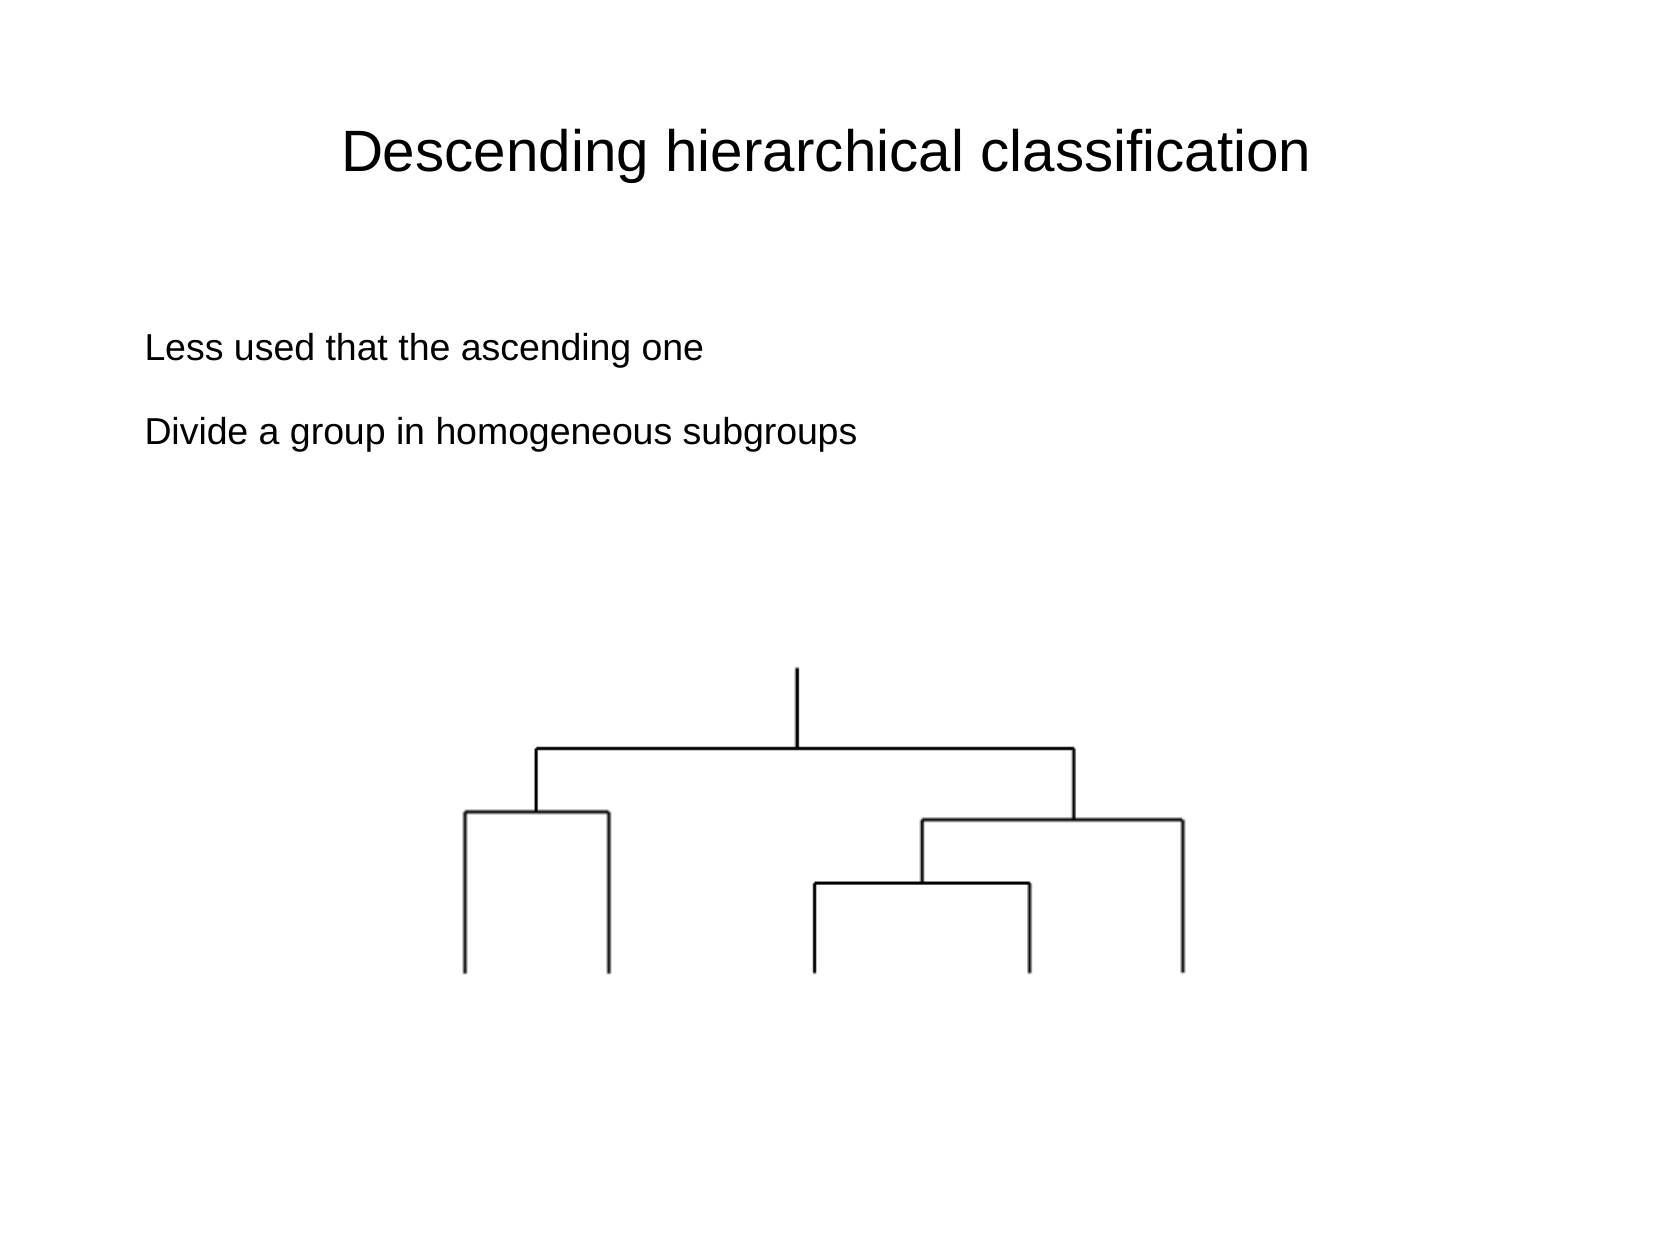

# Descending hierarchical classification
Less used that the ascending one
Divide a group in homogeneous subgroups